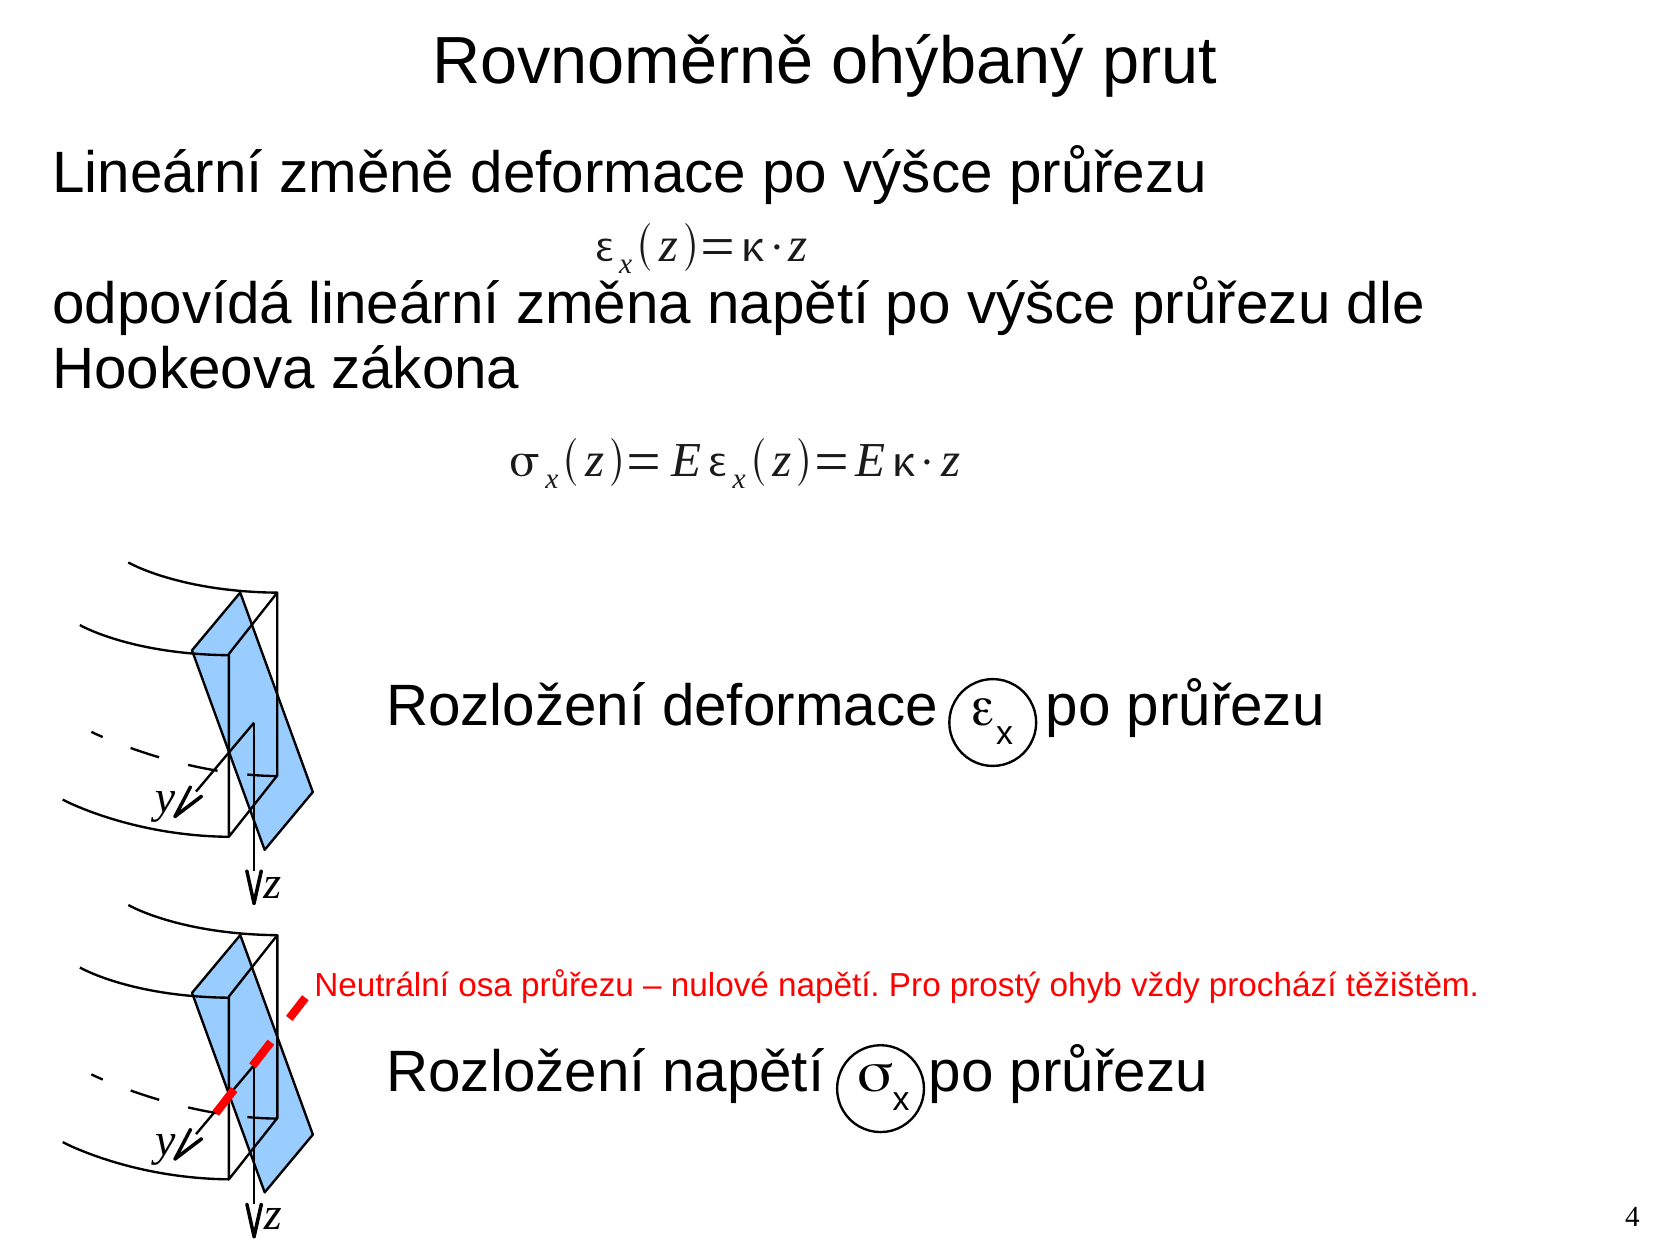

# Rovnoměrně ohýbaný prut
Lineární změně deformace po výšce průřezu
odpovídá lineární změna napětí po výšce průřezu dle Hookeova zákona
Rozložení deformace ex po průřezu
y
z
Neutrální osa průřezu – nulové napětí. Pro prostý ohyb vždy prochází těžištěm.
Rozložení napětí sx po průřezu
y
z
4